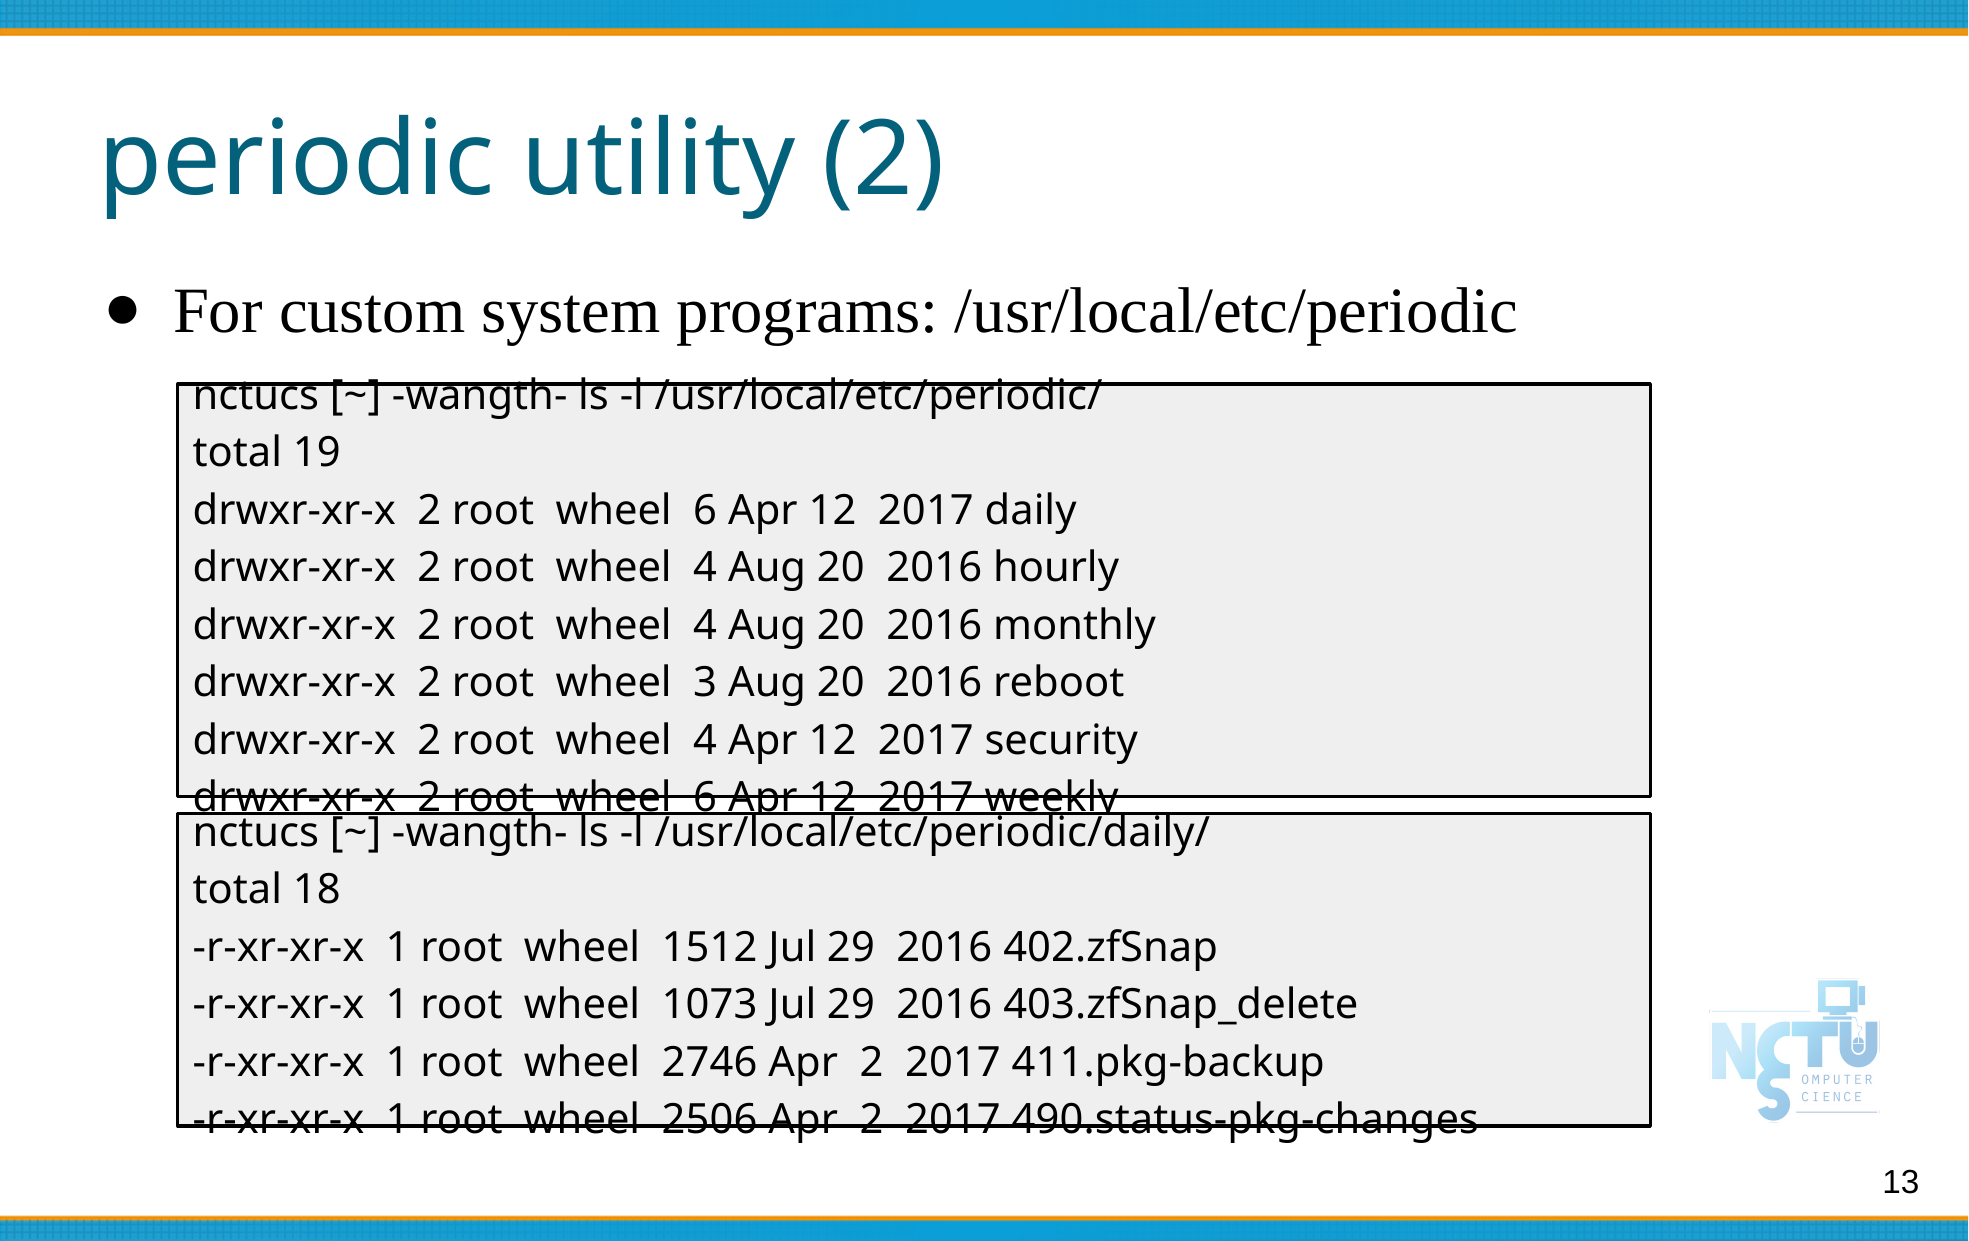

# periodic utility (2)
For custom system programs: /usr/local/etc/periodic
nctucs [~] -wangth- ls -l /usr/local/etc/periodic/
total 19
drwxr-xr-x 2 root wheel 6 Apr 12 2017 daily
drwxr-xr-x 2 root wheel 4 Aug 20 2016 hourly
drwxr-xr-x 2 root wheel 4 Aug 20 2016 monthly
drwxr-xr-x 2 root wheel 3 Aug 20 2016 reboot
drwxr-xr-x 2 root wheel 4 Apr 12 2017 security
drwxr-xr-x 2 root wheel 6 Apr 12 2017 weekly
nctucs [~] -wangth- ls -l /usr/local/etc/periodic/daily/
total 18
-r-xr-xr-x 1 root wheel 1512 Jul 29 2016 402.zfSnap
-r-xr-xr-x 1 root wheel 1073 Jul 29 2016 403.zfSnap_delete
-r-xr-xr-x 1 root wheel 2746 Apr 2 2017 411.pkg-backup
-r-xr-xr-x 1 root wheel 2506 Apr 2 2017 490.status-pkg-changes